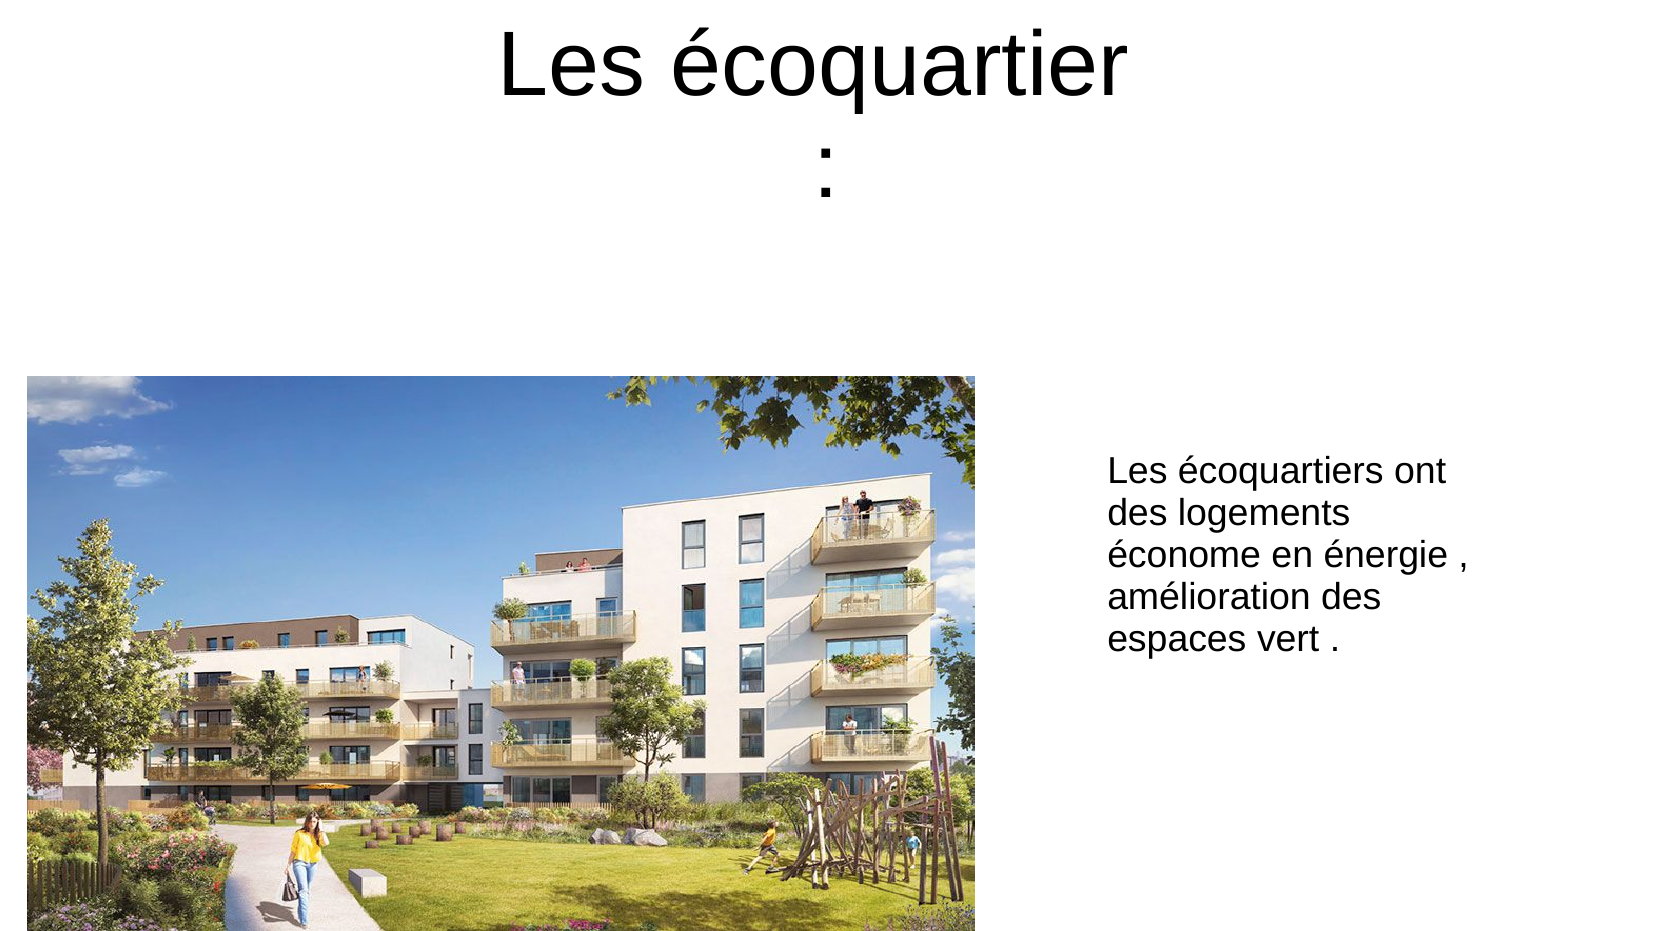

# Les écoquartier :
Les écoquartiers ont des logements économe en énergie , amélioration des espaces vert .